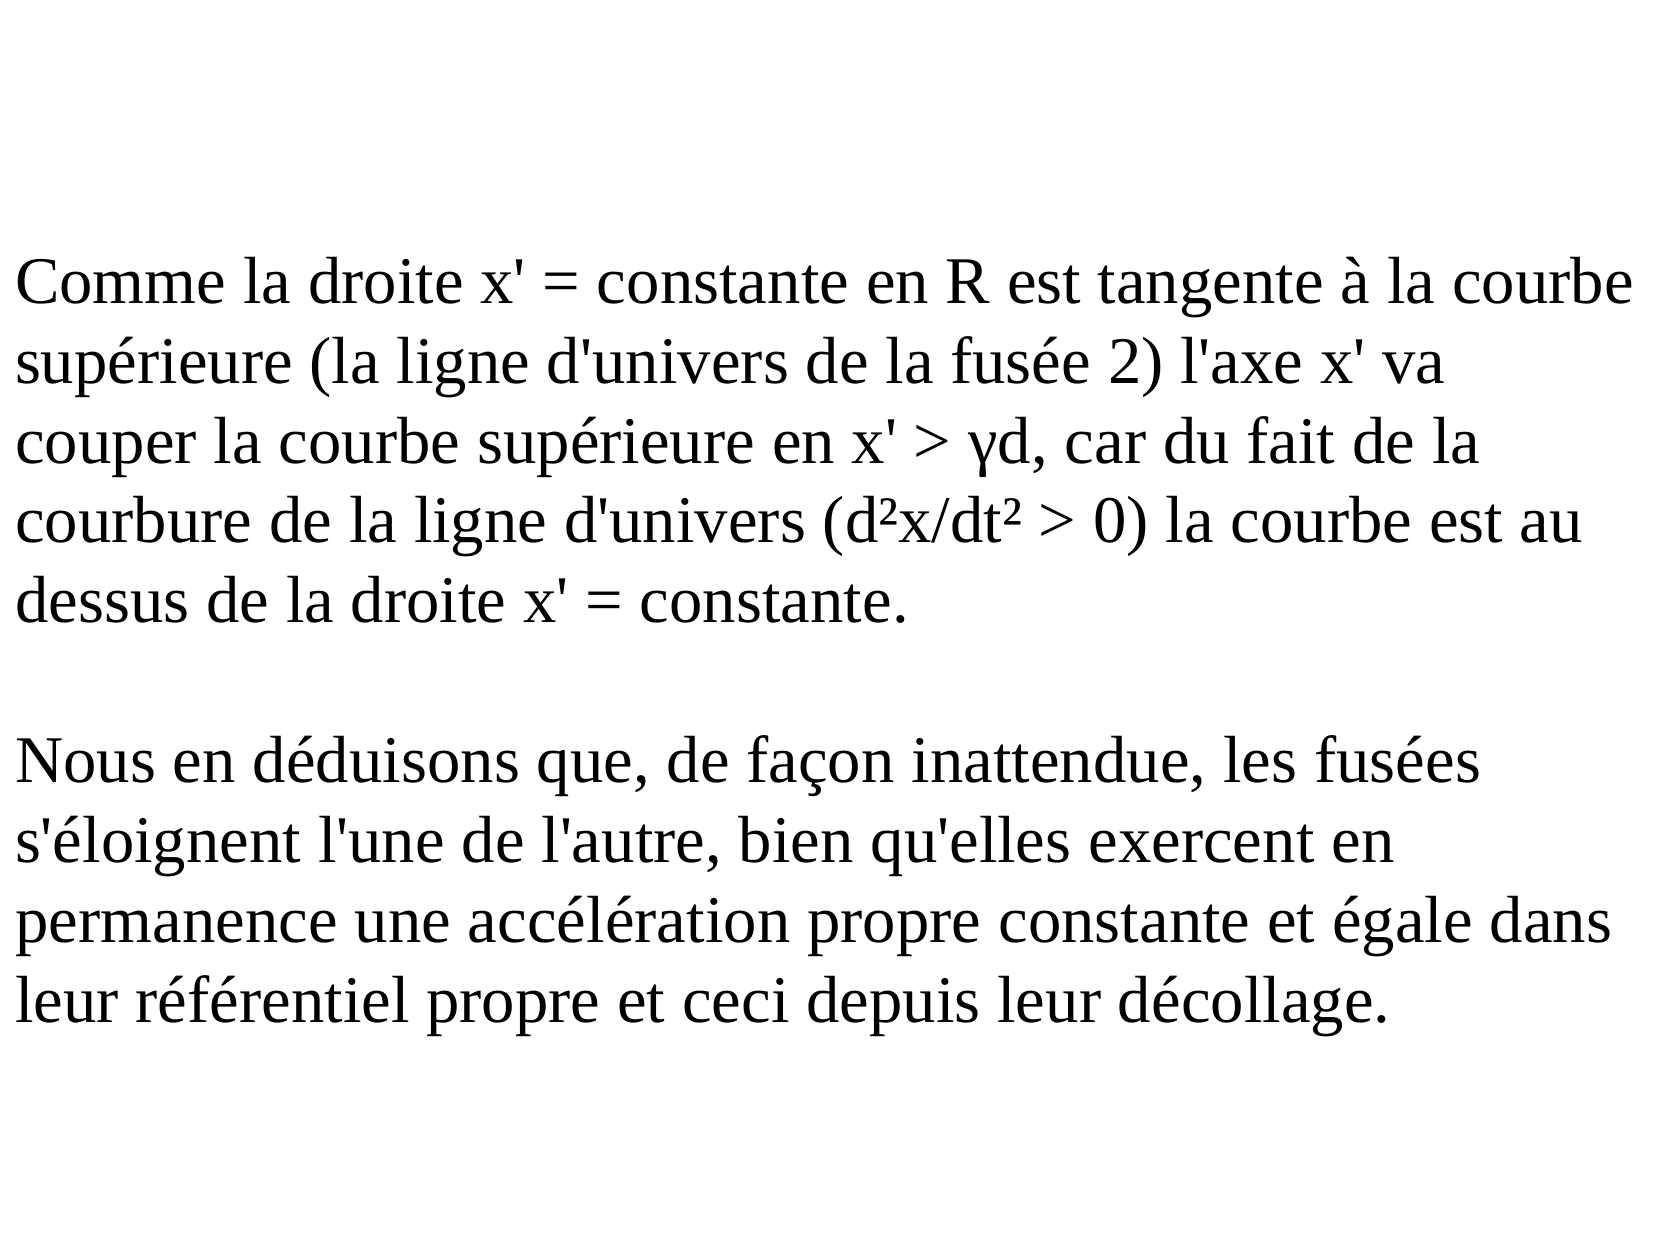

Comme la droite x' = constante en R est tangente à la courbe supérieure (la ligne d'univers de la fusée 2) l'axe x' va couper la courbe supérieure en x' > γd, car du fait de la courbure de la ligne d'univers (d²x/dt² > 0) la courbe est au dessus de la droite x' = constante.
Nous en déduisons que, de façon inattendue, les fusées s'éloignent l'une de l'autre, bien qu'elles exercent en permanence une accélération propre constante et égale dans leur référentiel propre et ceci depuis leur décollage.